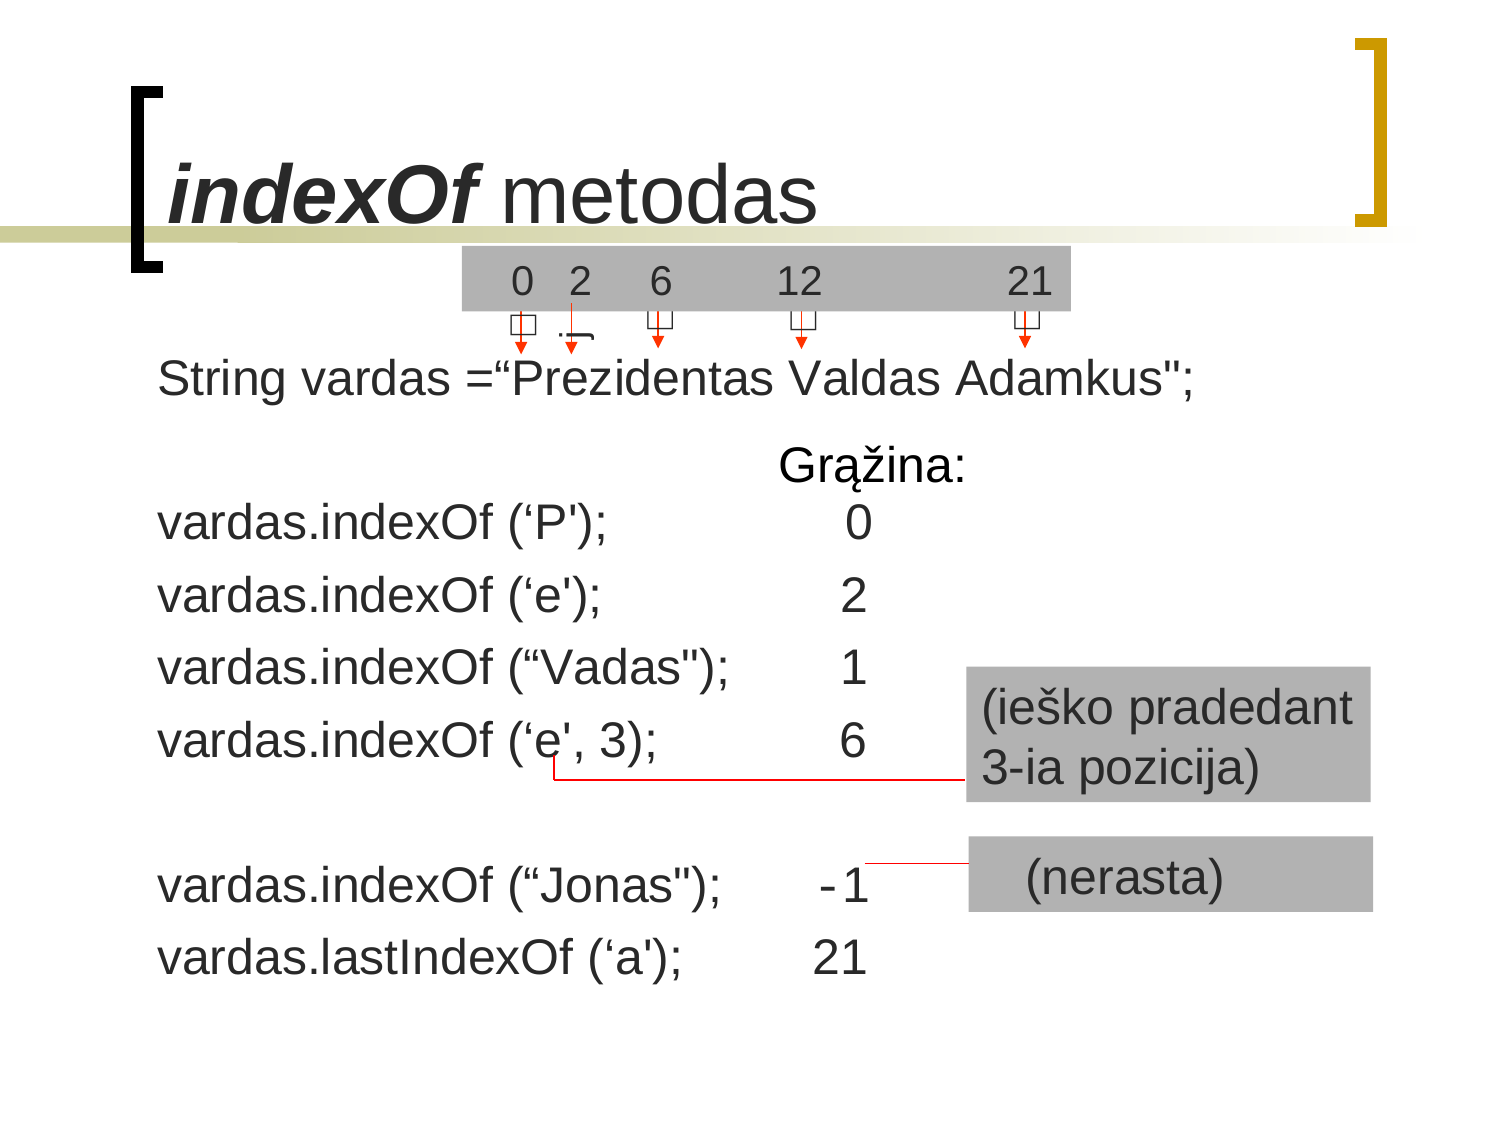

# indexOf metodas
 0 2 6 12 21
ﾬ
ﾬ
ﾬ
ﾣ
j
String vardas =“Prezidentas Valdas Adamkus";
vardas.indexOf (‘P'); 0
vardas.indexOf (‘e');		 2
vardas.indexOf (“Vadas");	 1
vardas.indexOf (‘e', 3); 6
vardas.indexOf (“Jonas");	 -1
vardas.lastIndexOf (‘a');	 21
Grąžina:
(ieško pradedant 3-ia pozicija)
 (nerasta)